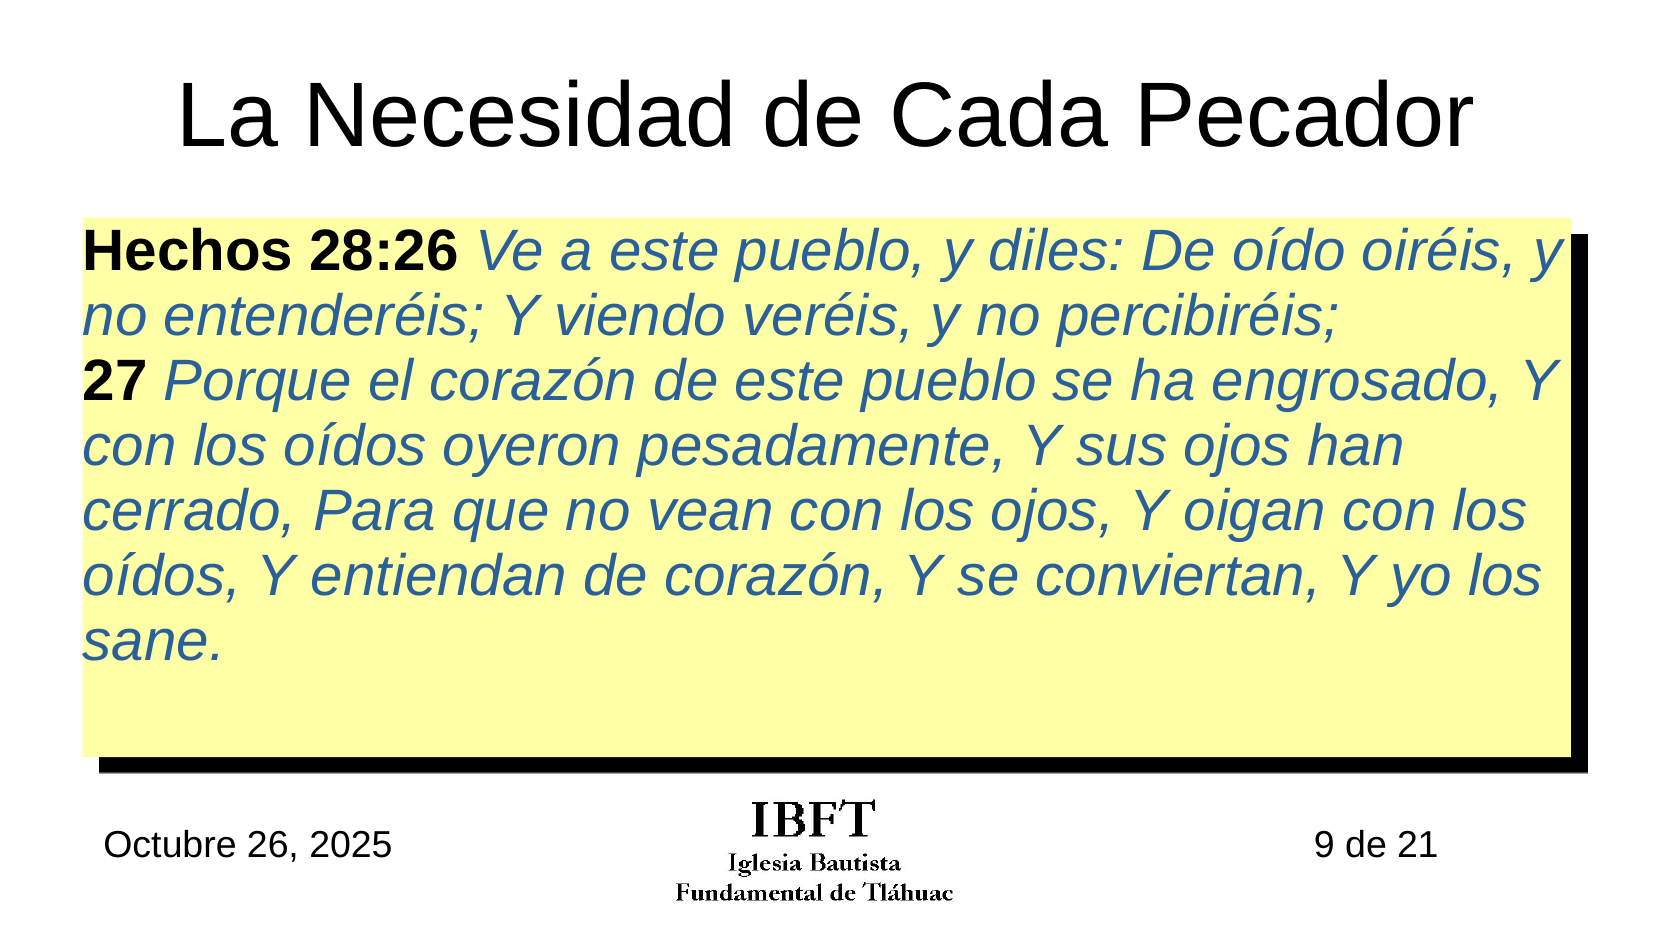

# La Necesidad de Cada Pecador
Hechos 28:26 Ve a este pueblo, y diles: De oído oiréis, y no entenderéis; Y viendo veréis, y no percibiréis;
27 Porque el corazón de este pueblo se ha engrosado, Y con los oídos oyeron pesadamente, Y sus ojos han cerrado, Para que no vean con los ojos, Y oigan con los oídos, Y entiendan de corazón, Y se conviertan, Y yo los sane.
Octubre 26, 2025
 de 21